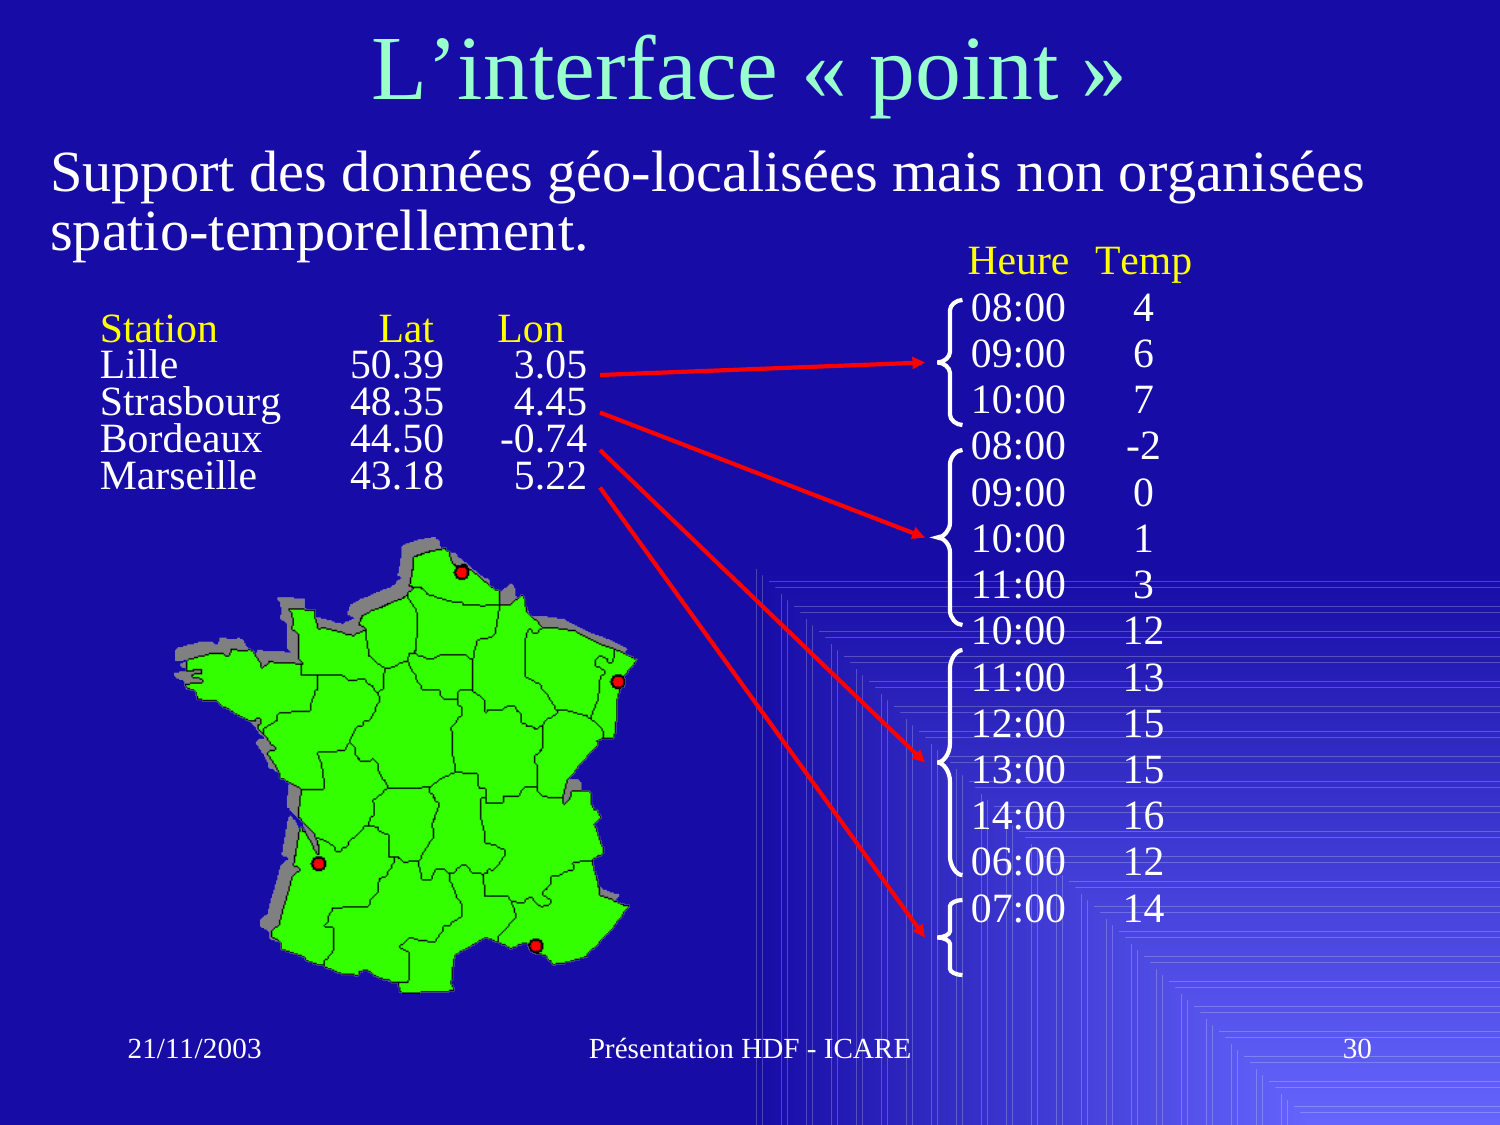

# L’interface « point »
Support des données géo-localisées mais non organisées
spatio-temporellement.
Heure
08:00
09:00
10:00
08:00
09:00
10:00
11:00
10:00
11:00
12:00
13:00
14:00
06:00
07:00
Temp
4
6
7
-2
0
1
3
12
13
15
15
16
12
14
Station
Lille
Strasbourg
Bordeaux
Marseille
Lat
50.39
48.35
44.50
43.18
Lon
3.05
4.45
-0.74
5.22
21/11/2003
Présentation HDF - ICARE
30